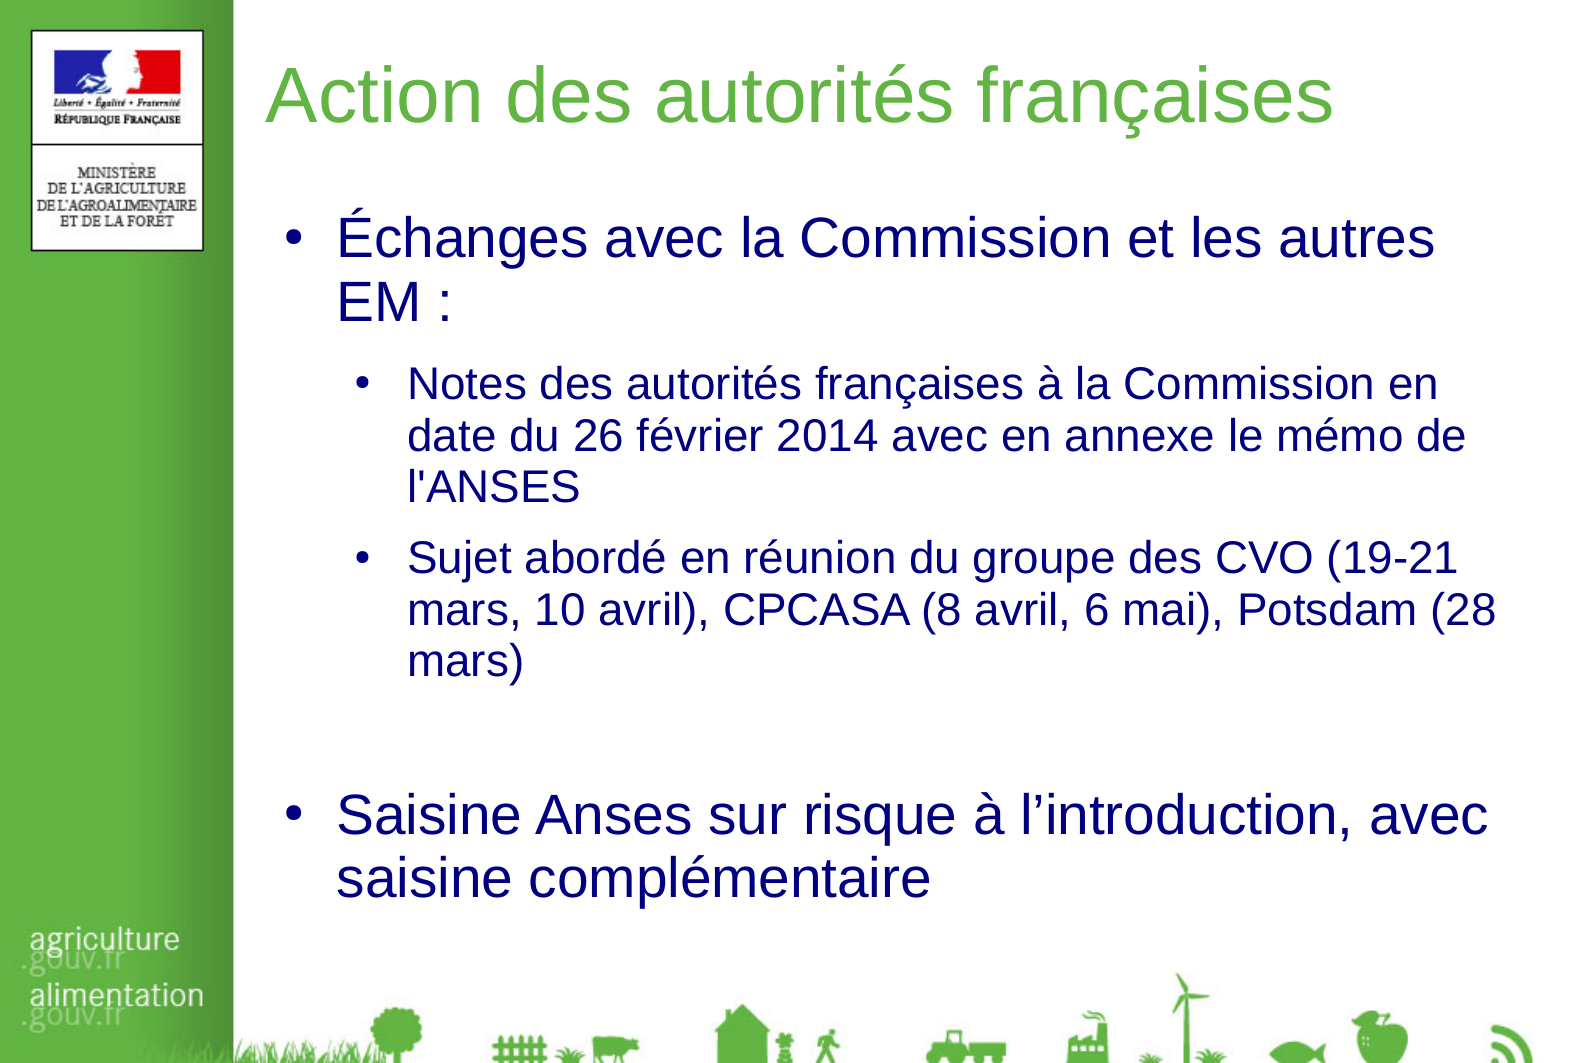

# Action des autorités françaises
Échanges avec la Commission et les autres EM :
Notes des autorités françaises à la Commission en date du 26 février 2014 avec en annexe le mémo de l'ANSES
Sujet abordé en réunion du groupe des CVO (19-21 mars, 10 avril), CPCASA (8 avril, 6 mai), Potsdam (28 mars)
Saisine Anses sur risque à l’introduction, avec saisine complémentaire